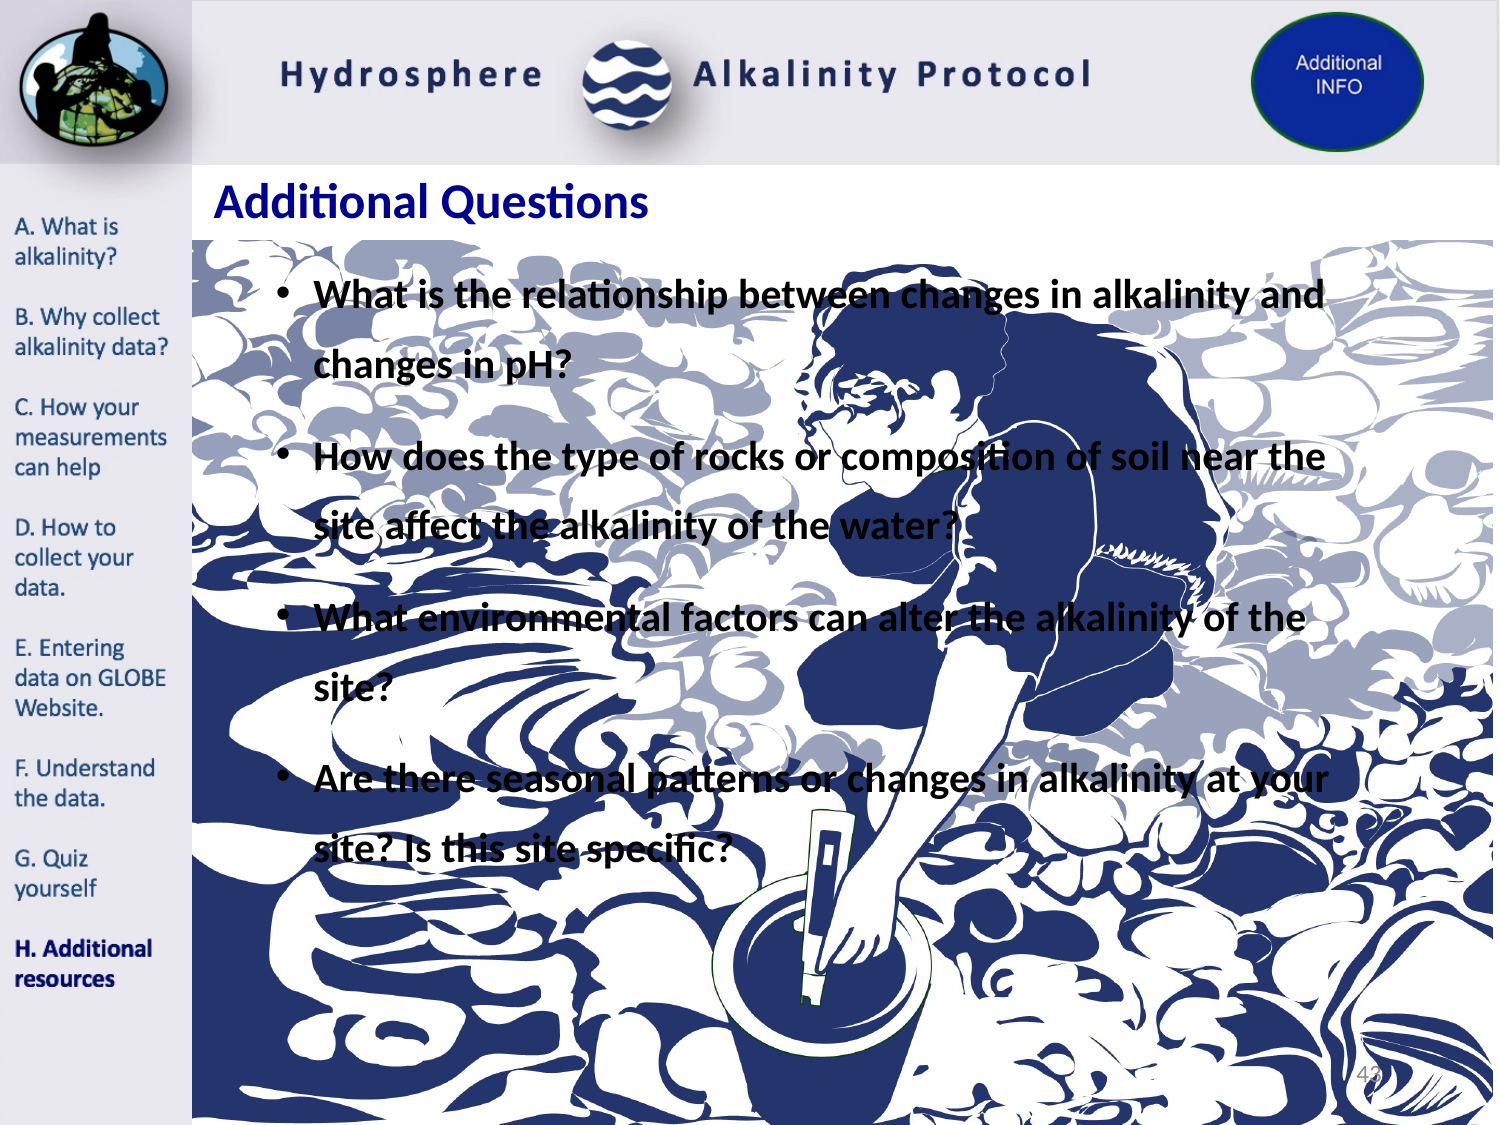

# Additional Questions
What is the relationship between changes in alkalinity and changes in pH?
How does the type of rocks or composition of soil near the site affect the alkalinity of the water?
What environmental factors can alter the alkalinity of the site?
Are there seasonal patterns or changes in alkalinity at your site? Is this site specific?